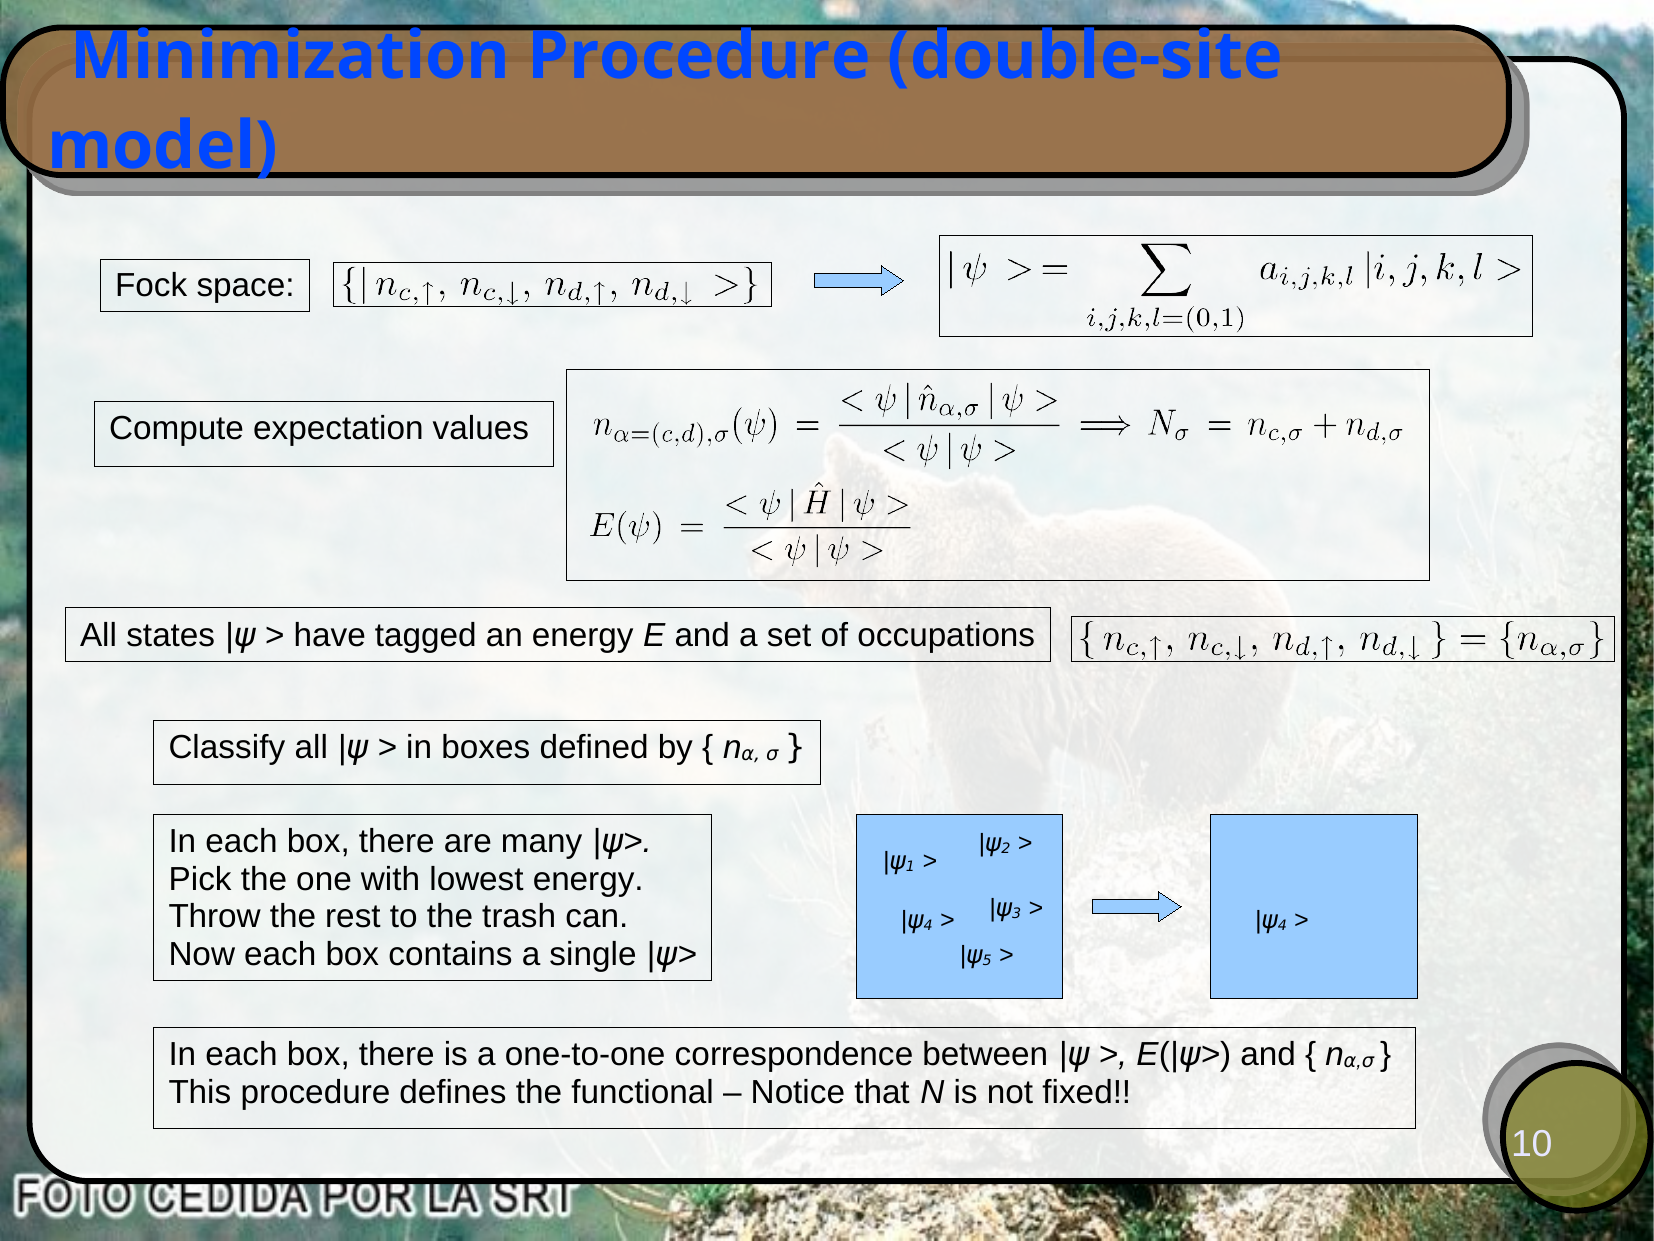

# Minimization Procedure (double-site model)
Fock space:
Compute expectation values
All states |ψ > have tagged an energy E and a set of occupations
Classify all |ψ > in boxes defined by { nα, σ }
In each box, there are many |ψ>.
Pick the one with lowest energy.
Throw the rest to the trash can.
Now each box contains a single |ψ>
|ψ2 >
|ψ1 >
|ψ3 >
|ψ4 >
|ψ4 >
|ψ5 >
In each box, there is a one-to-one correspondence between |ψ >, E(|ψ>) and { nα,σ }
This procedure defines the functional – Notice that N is not fixed!!
10